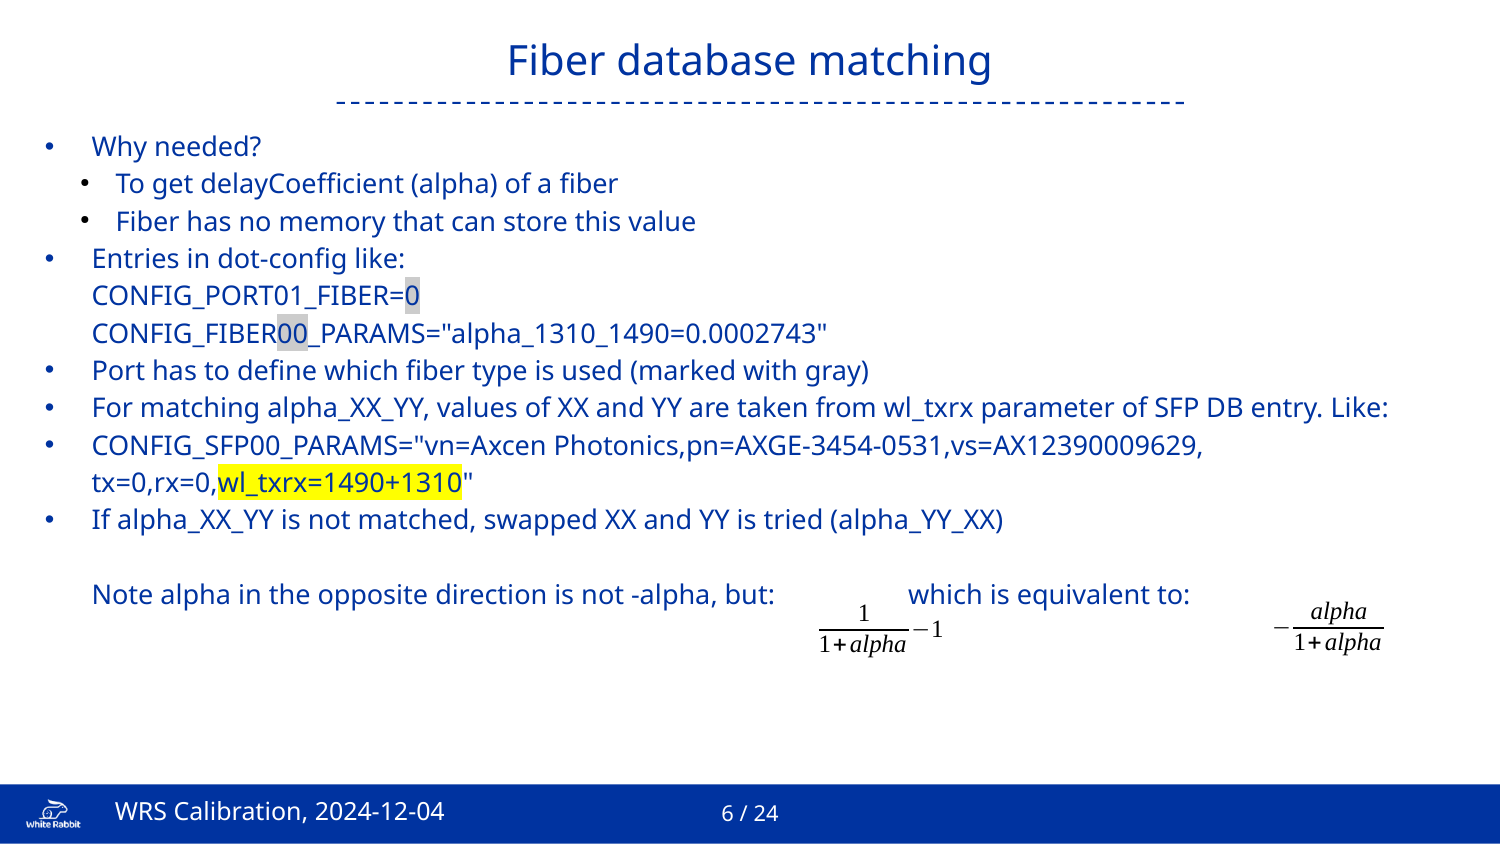

# Fiber database matching
Why needed?
To get delayCoefficient (alpha) of a fiber
Fiber has no memory that can store this value
Entries in dot-config like:
CONFIG_PORT01_FIBER=0
CONFIG_FIBER00_PARAMS="alpha_1310_1490=0.0002743"
Port has to define which fiber type is used (marked with gray)
For matching alpha_XX_YY, values of XX and YY are taken from wl_txrx parameter of SFP DB entry. Like:
CONFIG_SFP00_PARAMS="vn=Axcen Photonics,pn=AXGE-3454-0531,vs=AX12390009629,
tx=0,rx=0,wl_txrx=1490+1310"
If alpha_XX_YY is not matched, swapped XX and YY is tried (alpha_YY_XX)
Note alpha in the opposite direction is not -alpha, but: which is equivalent to:
WRS Calibration, 2024-12-04